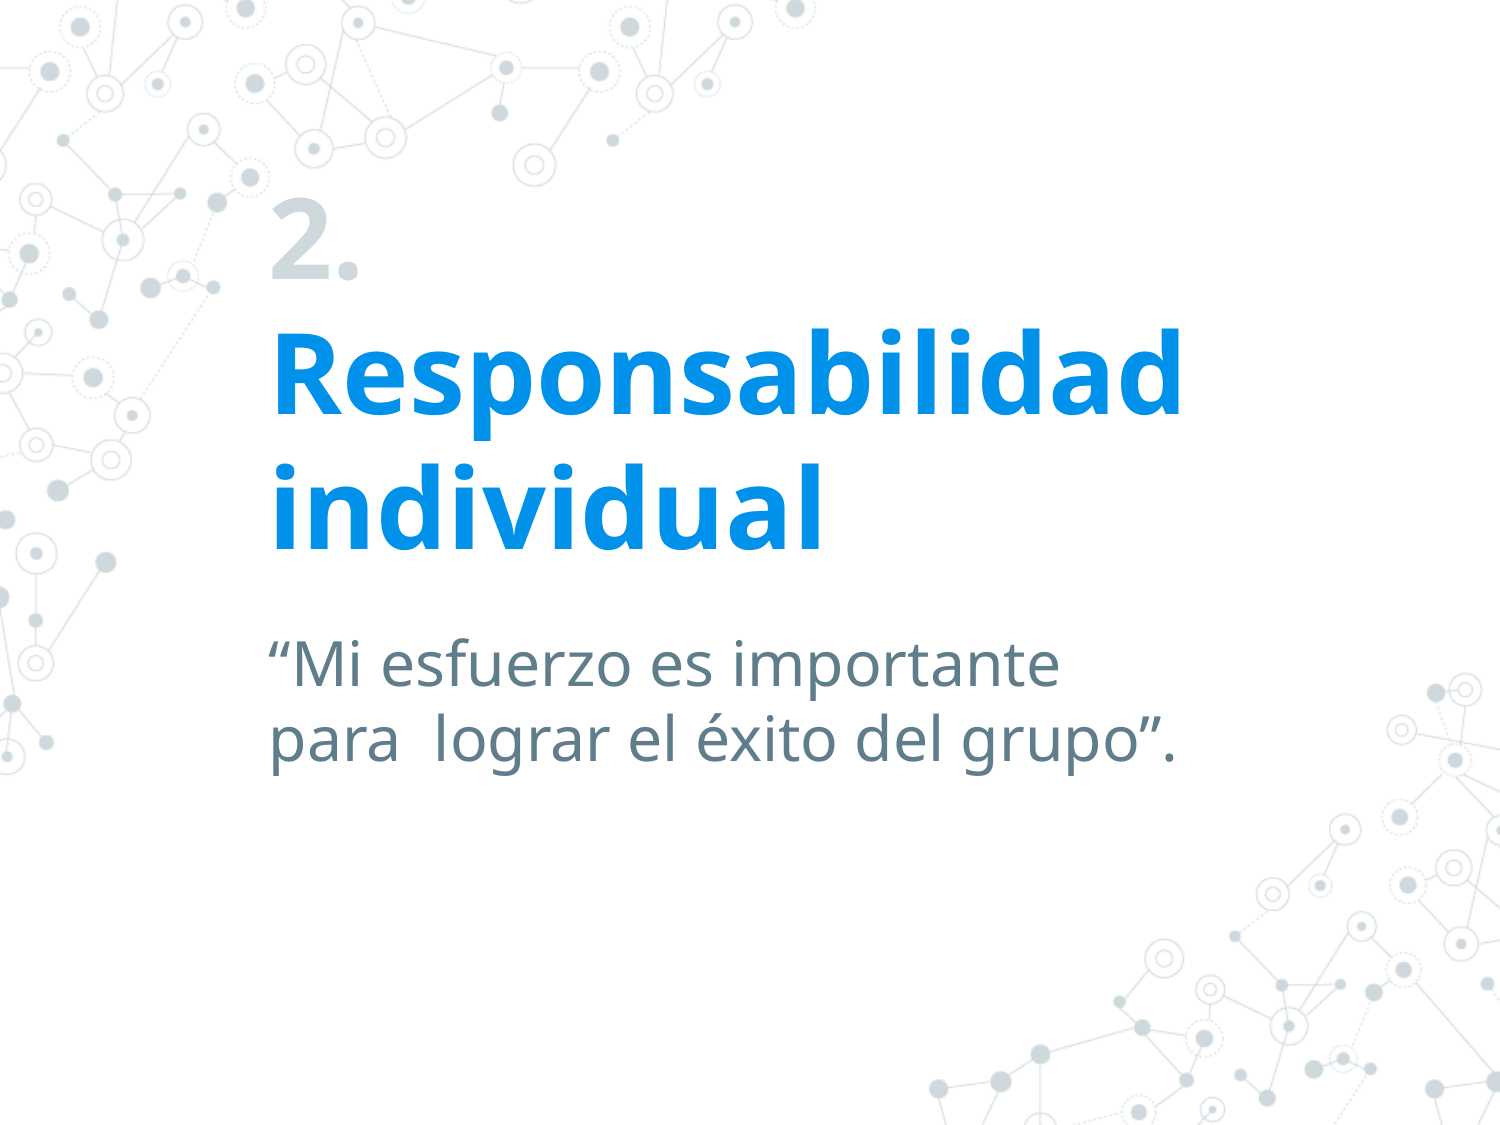

# 2. Responsabilidad individual
“Mi esfuerzo es importante para lograr el éxito del grupo”.